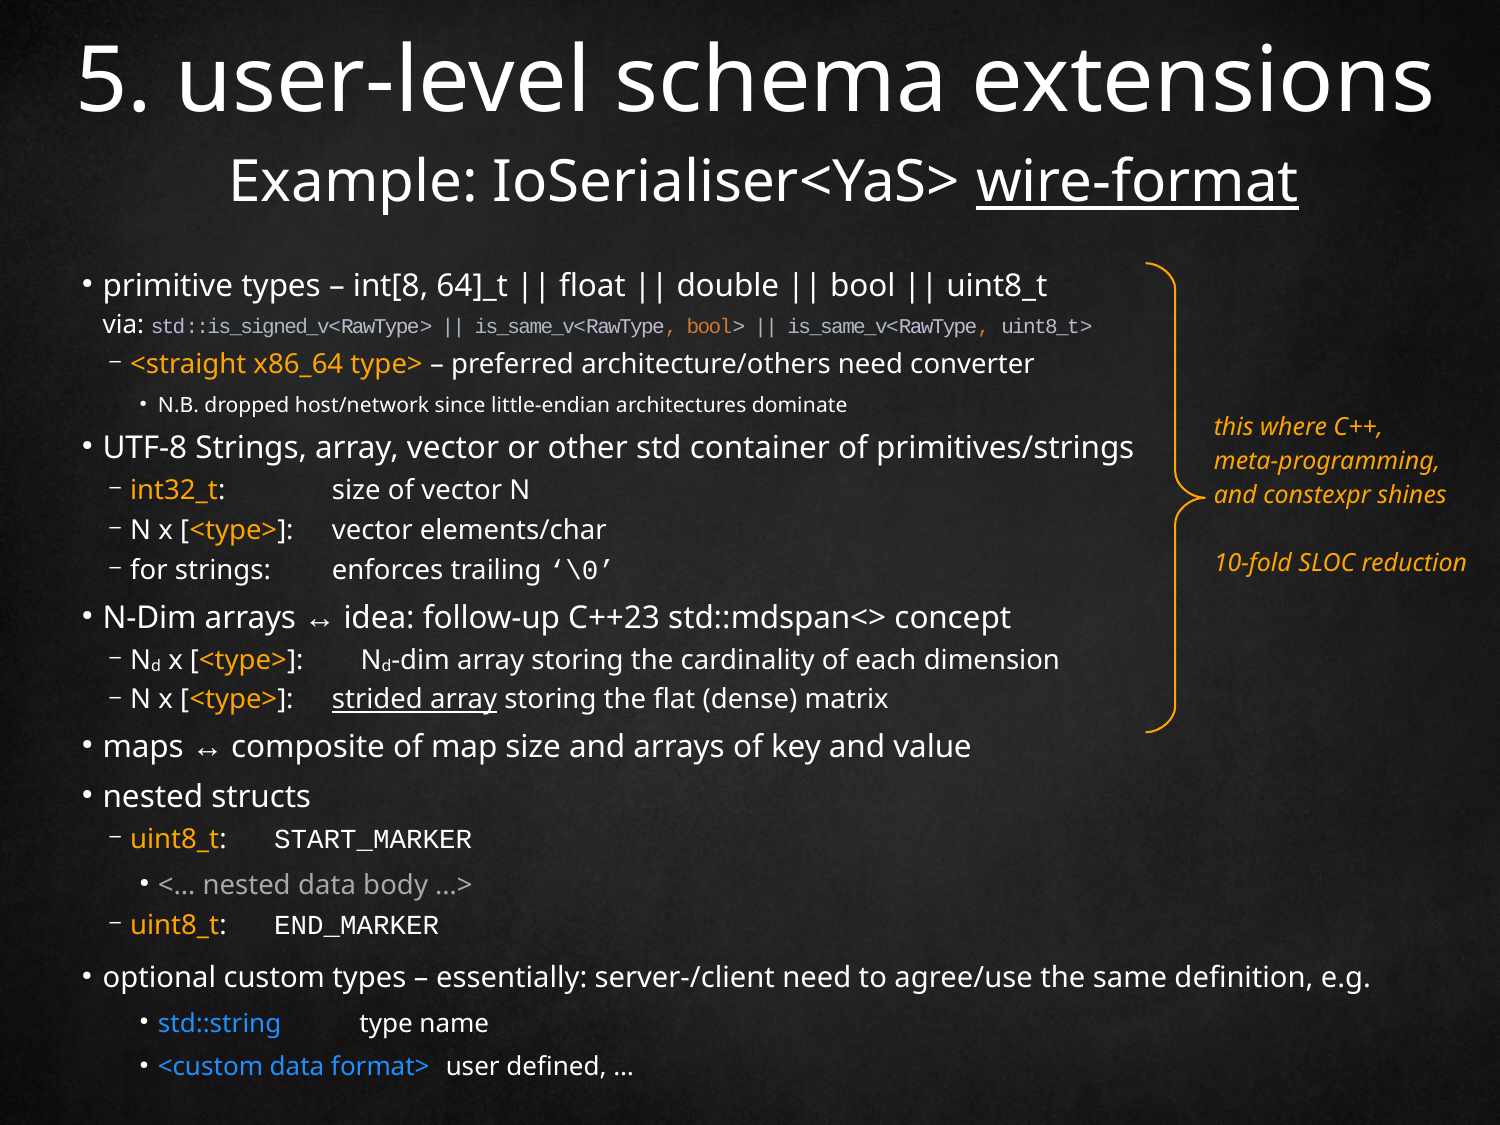

5. user-level schema extensions
 Example: IoSerialiser<YaS> wire-format
# primitive types – int[8, 64]_t || float || double || bool || uint8_t via: std::is_signed_v<RawType> || is_same_v<RawType, bool> || is_same_v<RawType, uint8_t>
<straight x86_64 type> – preferred architecture/others need converter
N.B. dropped host/network since little-endian architectures dominate
UTF-8 Strings, array, vector or other std container of primitives/strings
int32_t:					 		size of vector N
N x [<type>]:		vector elements/char
for strings: 		enforces trailing ‘\0’
N-Dim arrays ↔ idea: follow-up C++23 std::mdspan<> concept
Nd x [<type>]:	 	Nd-dim array storing the cardinality of each dimension
N x [<type>]:		strided array storing the flat (dense) matrix
maps ↔ composite of map size and arrays of key and value
nested structs
uint8_t:		START_MARKER
<… nested data body …>
uint8_t:		END_MARKER
optional custom types – essentially: server-/client need to agree/use the same definition, e.g.
std::string	 					type name
<custom data format> 	user defined, …
this where C++,
meta-programming,
and constexpr shines
10-fold SLOC reduction